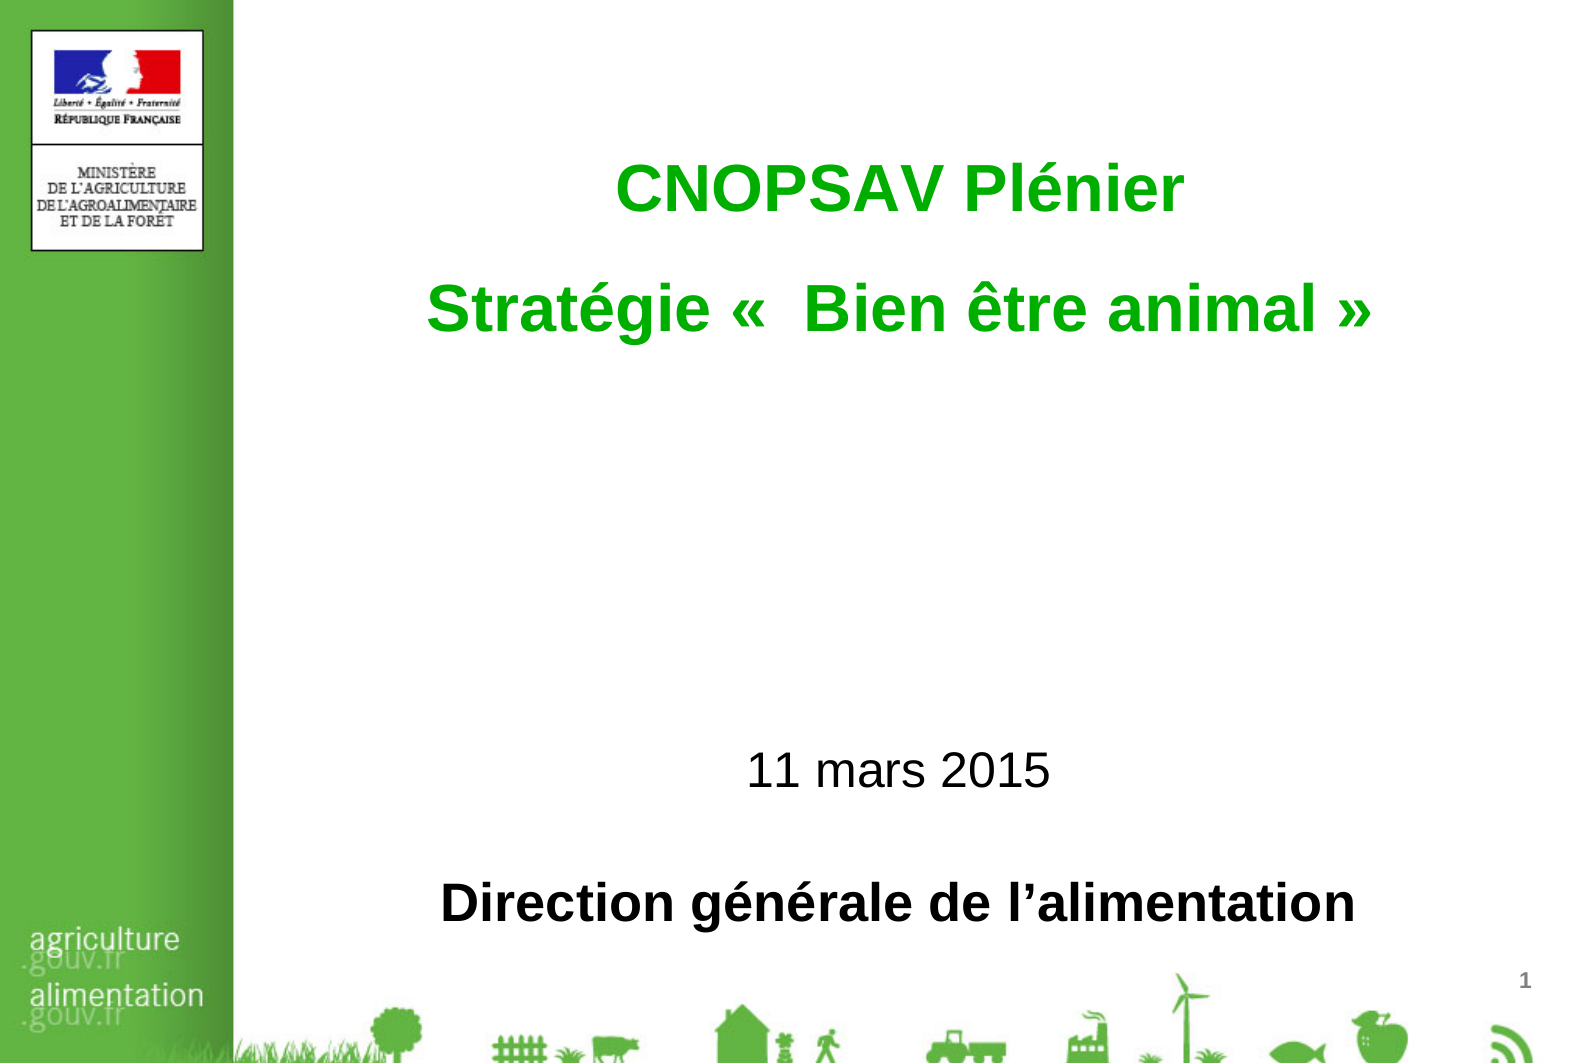

# CNOPSAV Plénier Stratégie «  Bien être animal »
11 mars 2015
Direction générale de l’alimentation
1